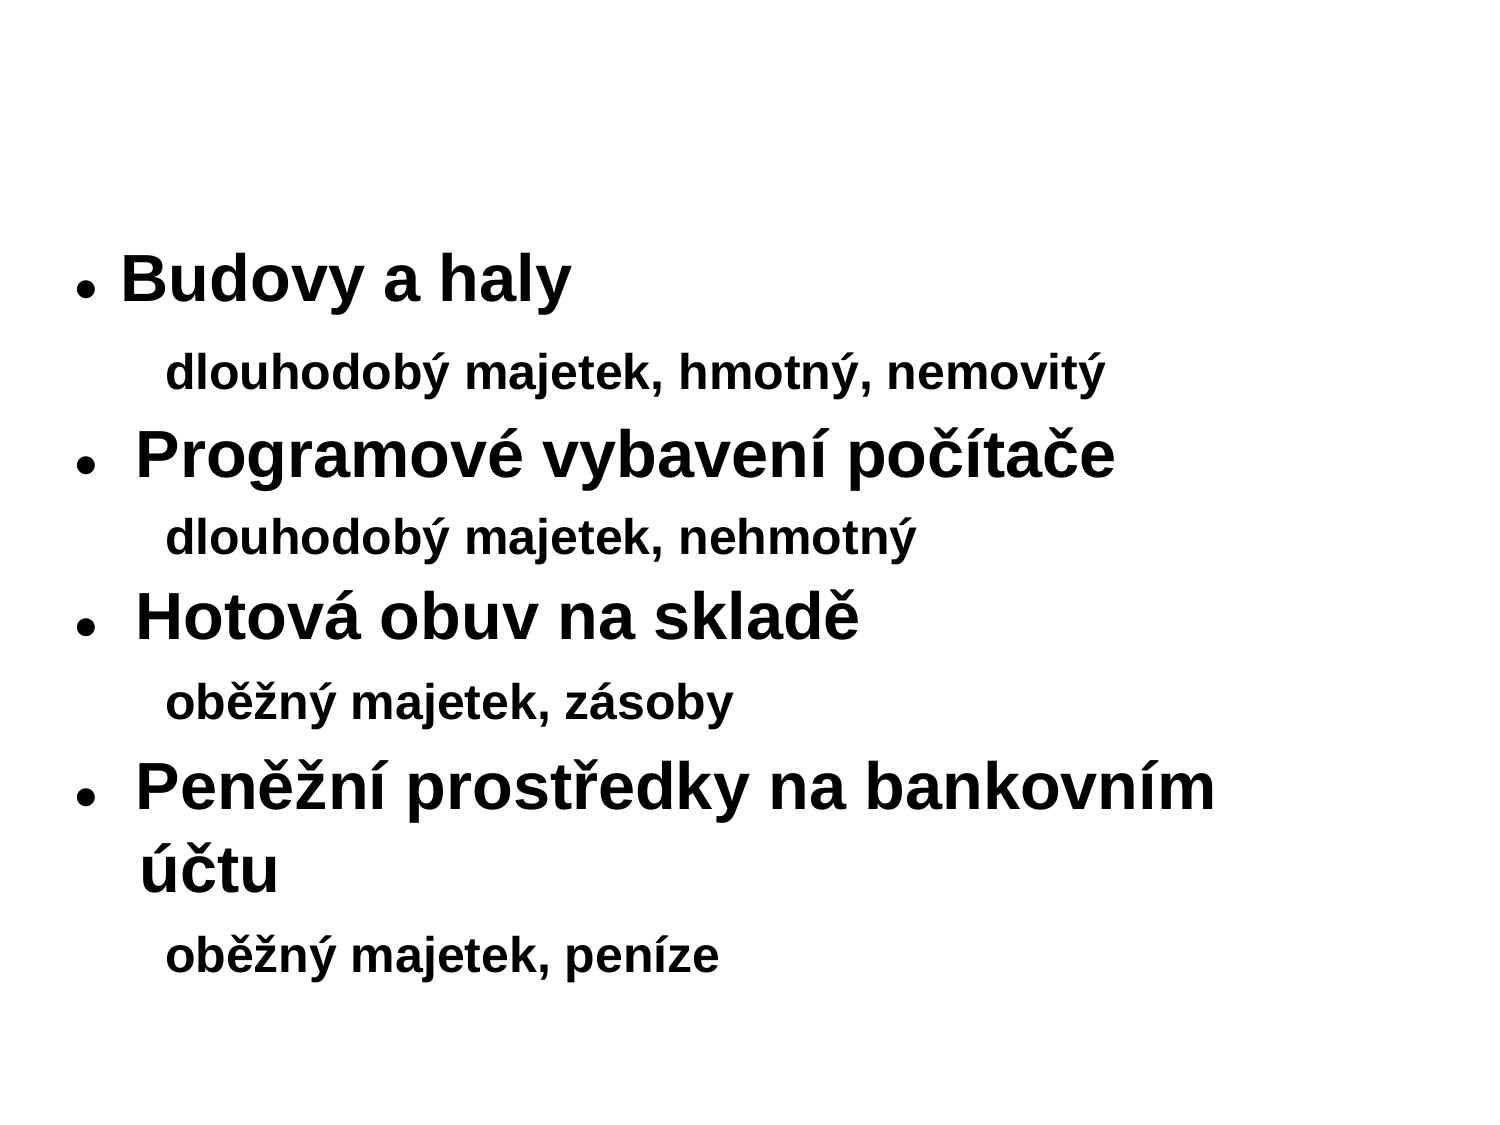

# ●	 Budovy a haly
	 	 	dlouhodobý majetek, hmotný, nemovitý
	● Programové vybavení počítače
		 	dlouhodobý majetek, nehmotný
	● Hotová obuv na skladě
		 	oběžný majetek, zásoby
	● Peněžní prostředky na bankovním 	 	 účtu
 	 	oběžný majetek, peníze